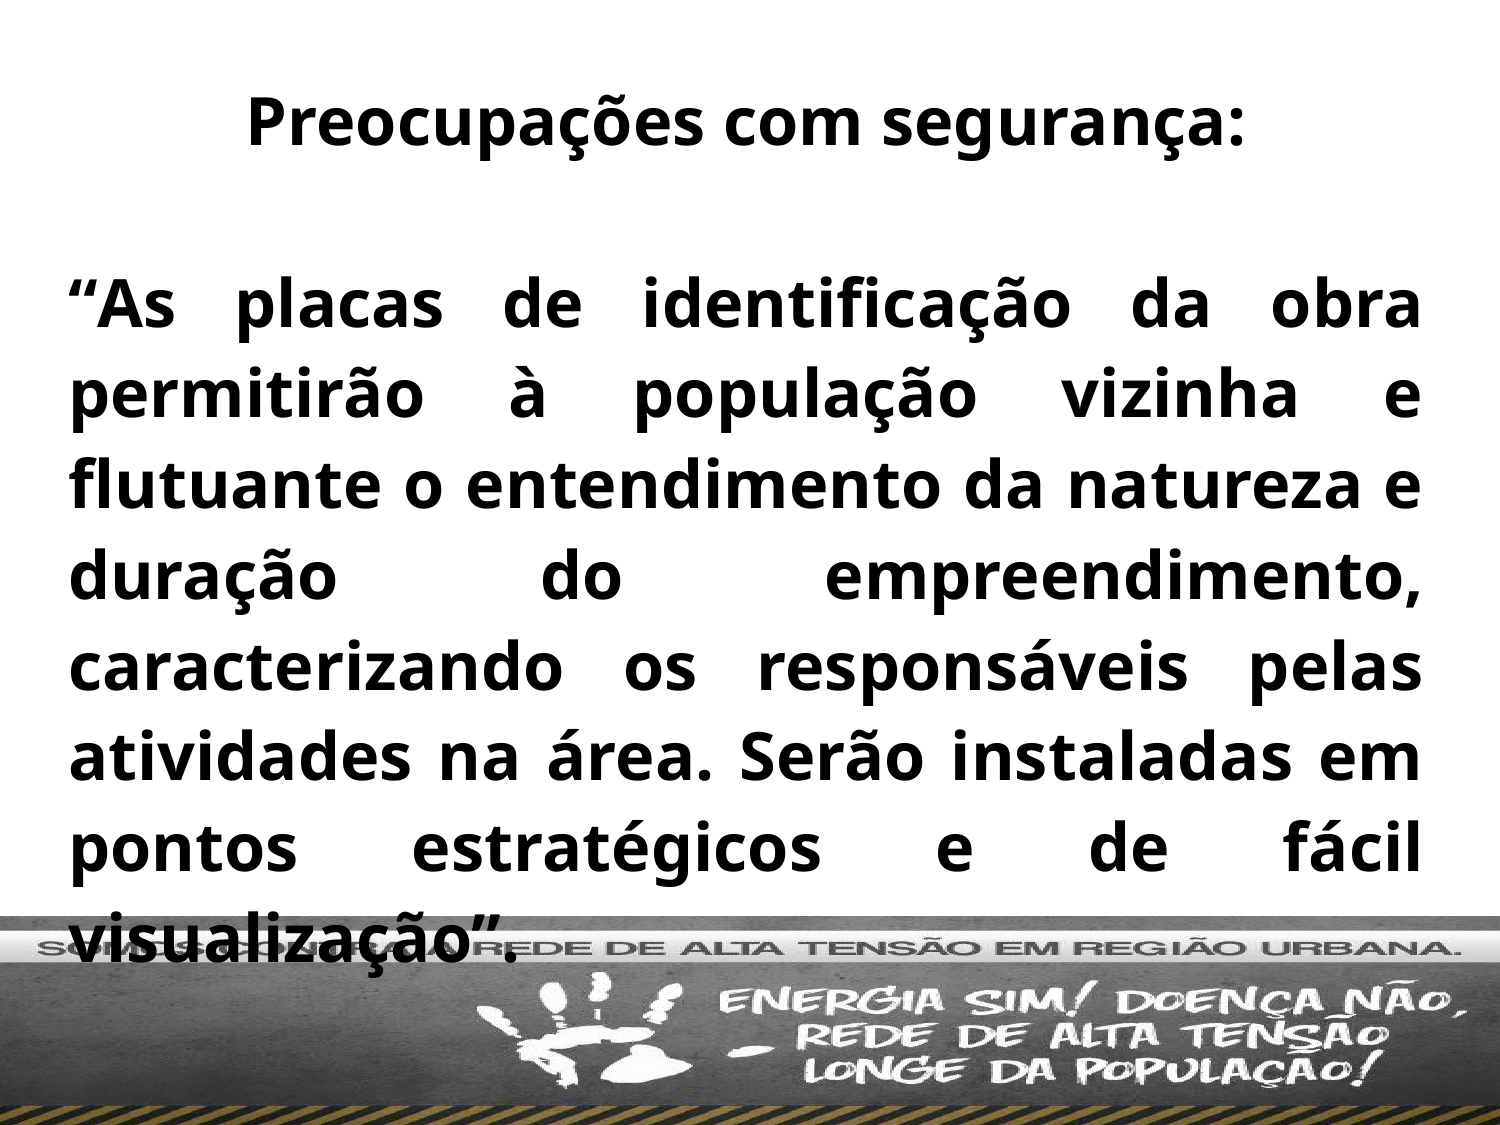

Preocupações com segurança:
“As placas de identificação da obra permitirão à população vizinha e flutuante o entendimento da natureza e duração do empreendimento, caracterizando os responsáveis pelas atividades na área. Serão instaladas em pontos estratégicos e de fácil visualização”.